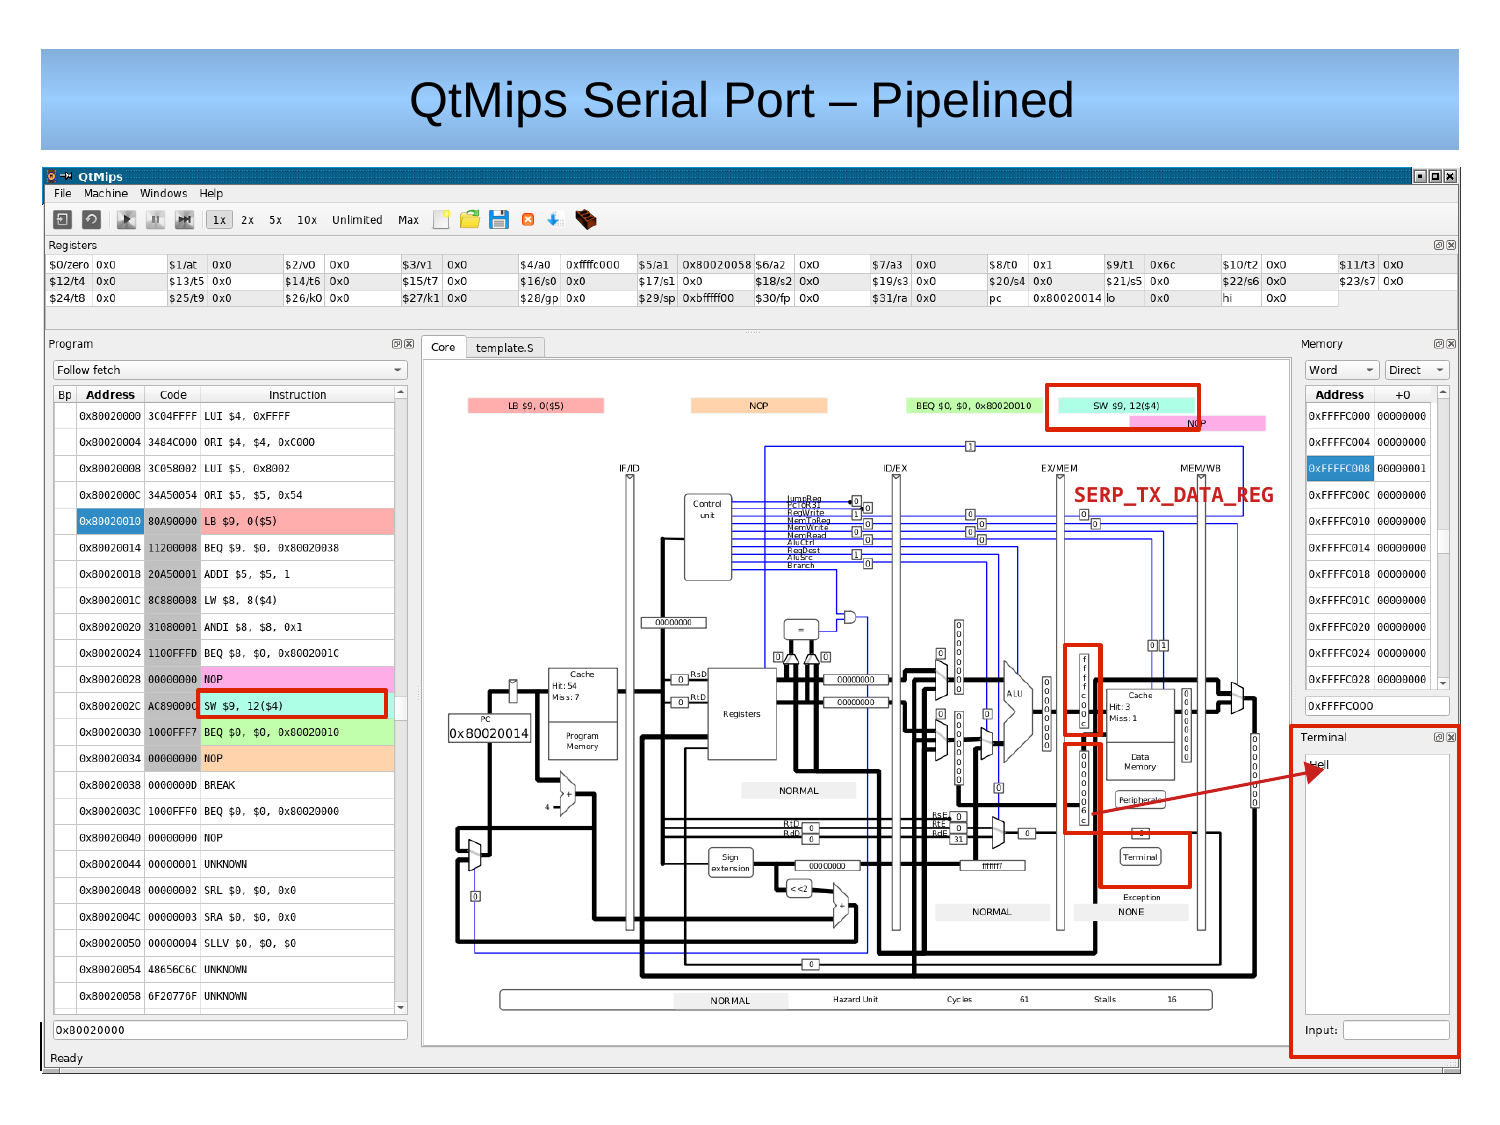

# QtMips Serial Port – Pipelined
SERP_TX_DATA_REG
B35APO Computer Architectures
22